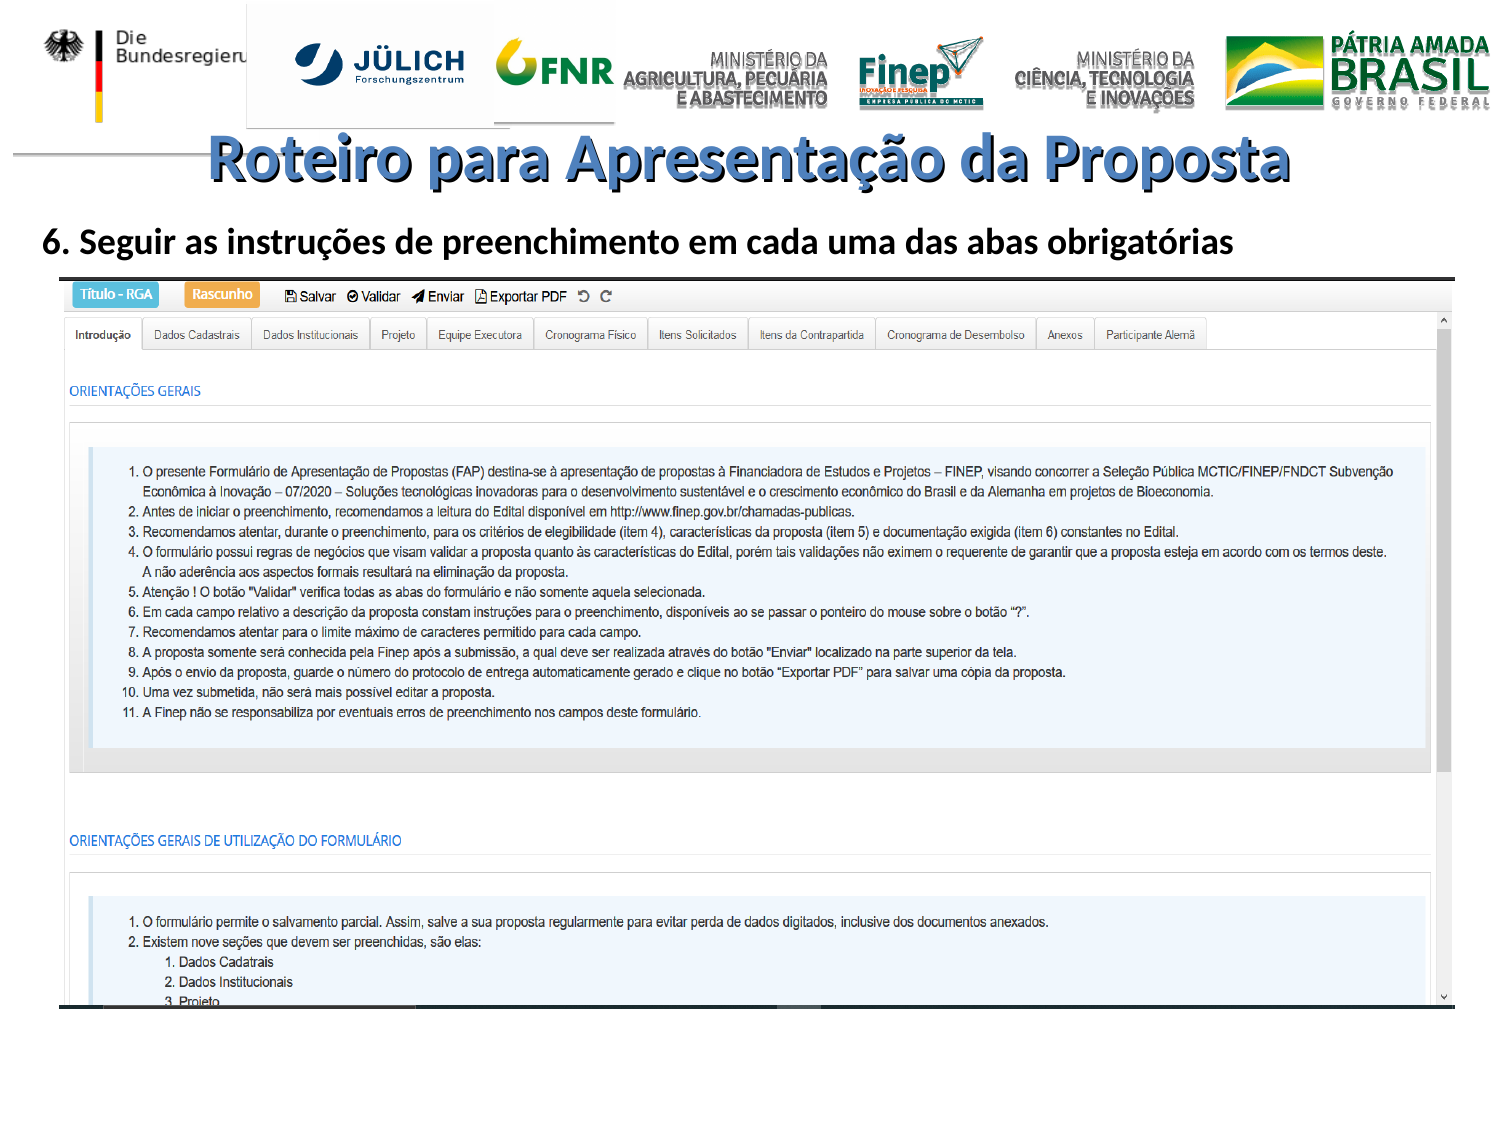

Roteiro para Apresentação da Proposta
6. Seguir as instruções de preenchimento em cada uma das abas obrigatórias